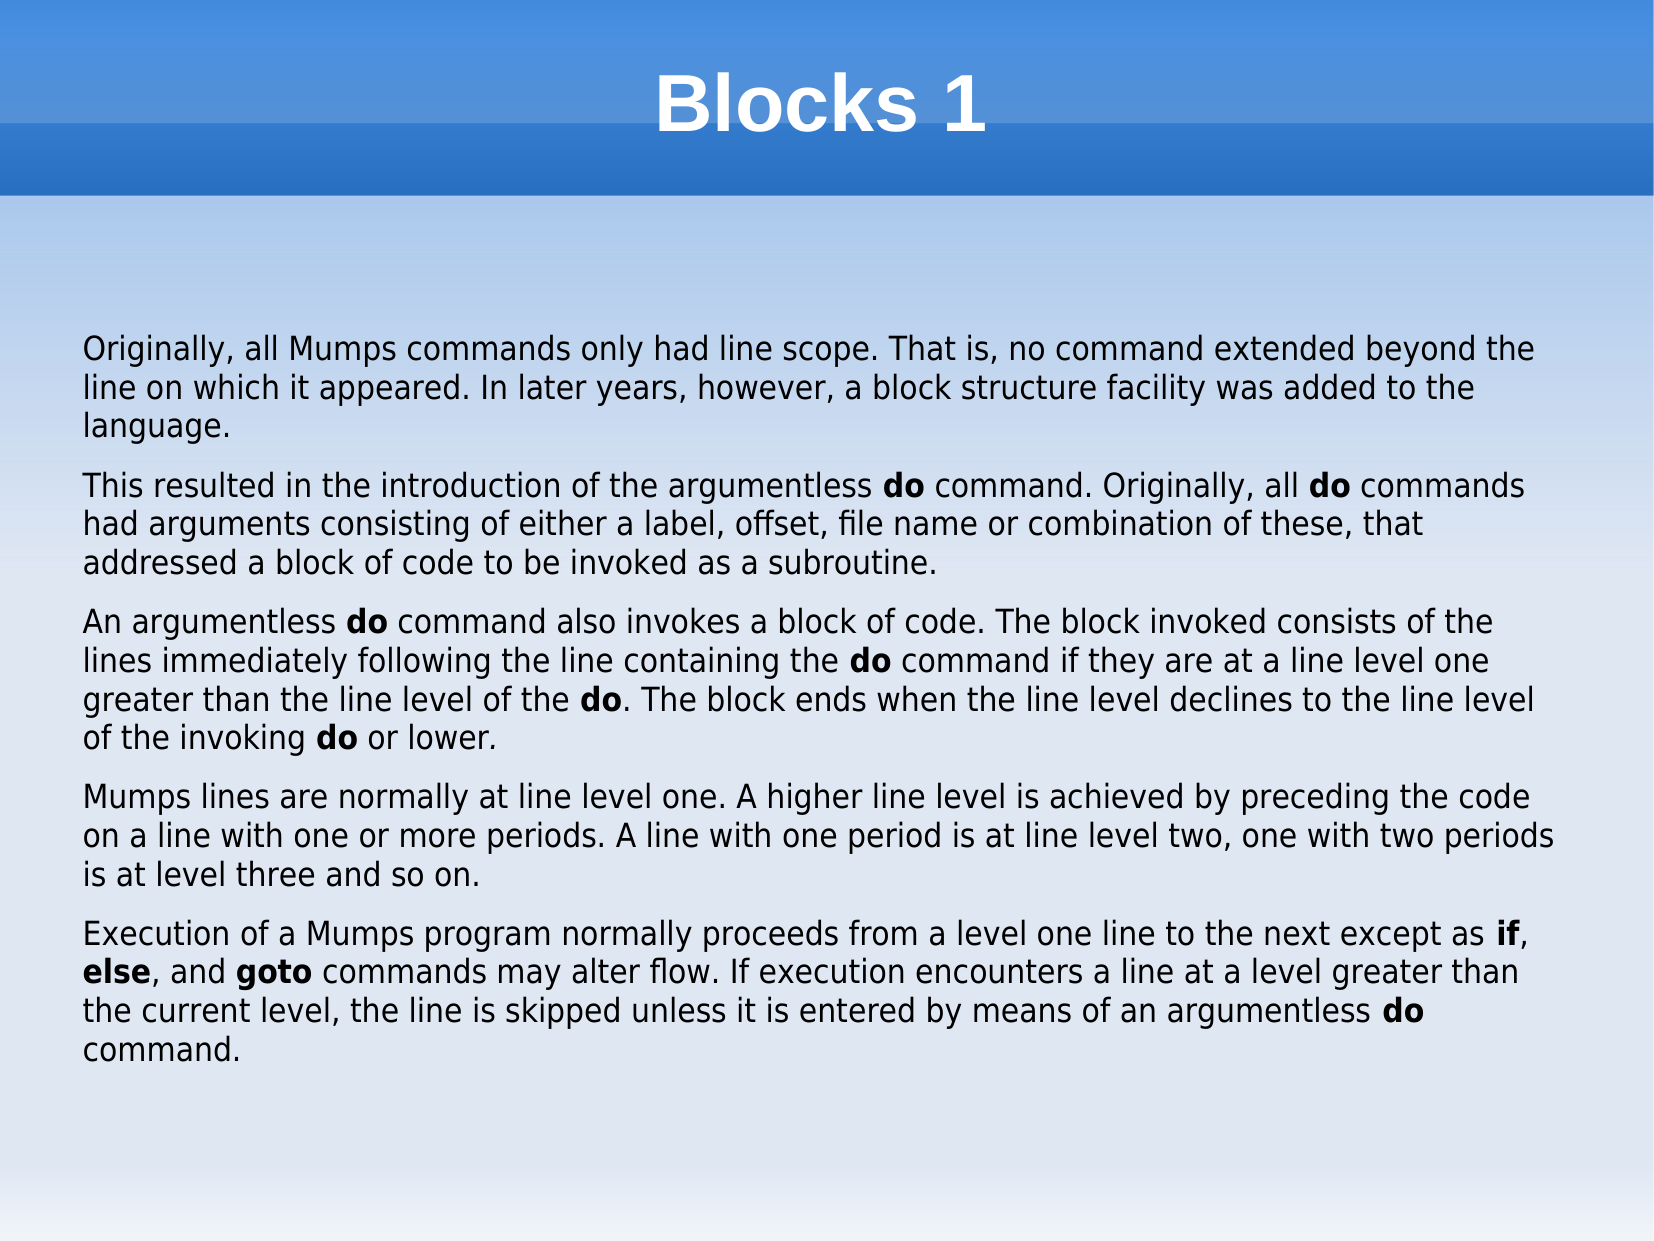

# Blocks 1
Originally, all Mumps commands only had line scope. That is, no command extended beyond the line on which it appeared. In later years, however, a block structure facility was added to the language.
This resulted in the introduction of the argumentless do command. Originally, all do commands had arguments consisting of either a label, offset, file name or combination of these, that addressed a block of code to be invoked as a subroutine.
An argumentless do command also invokes a block of code. The block invoked consists of the lines immediately following the line containing the do command if they are at a line level one greater than the line level of the do. The block ends when the line level declines to the line level of the invoking do or lower.
Mumps lines are normally at line level one. A higher line level is achieved by preceding the code on a line with one or more periods. A line with one period is at line level two, one with two periods is at level three and so on.
Execution of a Mumps program normally proceeds from a level one line to the next except as if, else, and goto commands may alter flow. If execution encounters a line at a level greater than the current level, the line is skipped unless it is entered by means of an argumentless do command.